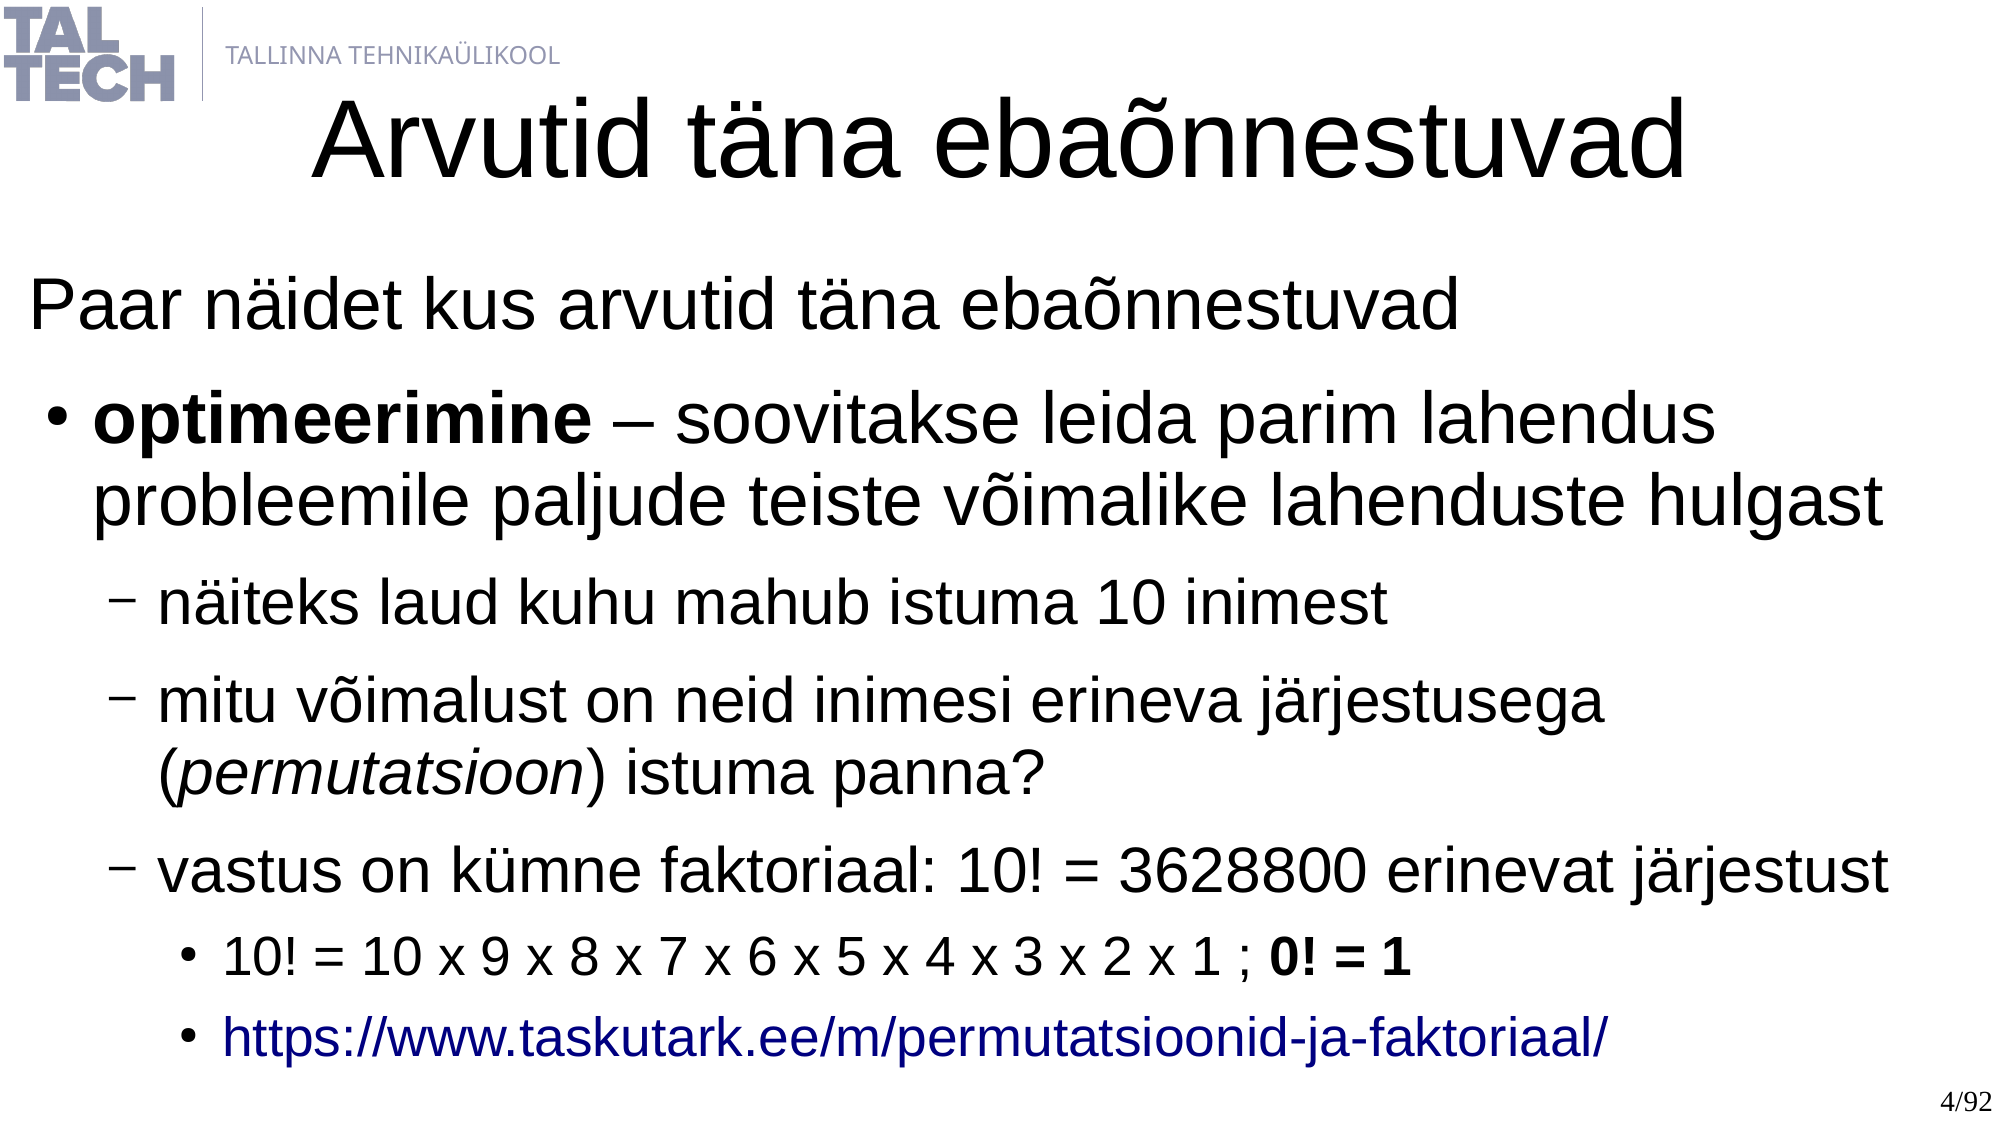

# Arvutid täna ebaõnnestuvad
Paar näidet kus arvutid täna ebaõnnestuvad
optimeerimine – soovitakse leida parim lahendus probleemile paljude teiste võimalike lahenduste hulgast
näiteks laud kuhu mahub istuma 10 inimest
mitu võimalust on neid inimesi erineva järjestusega (permutatsioon) istuma panna?
vastus on kümne faktoriaal: 10! = 3628800 erinevat järjestust
10! = 10 x 9 x 8 x 7 x 6 x 5 x 4 x 3 x 2 x 1 ; 0! = 1
https://www.taskutark.ee/m/permutatsioonid-ja-faktoriaal/
4